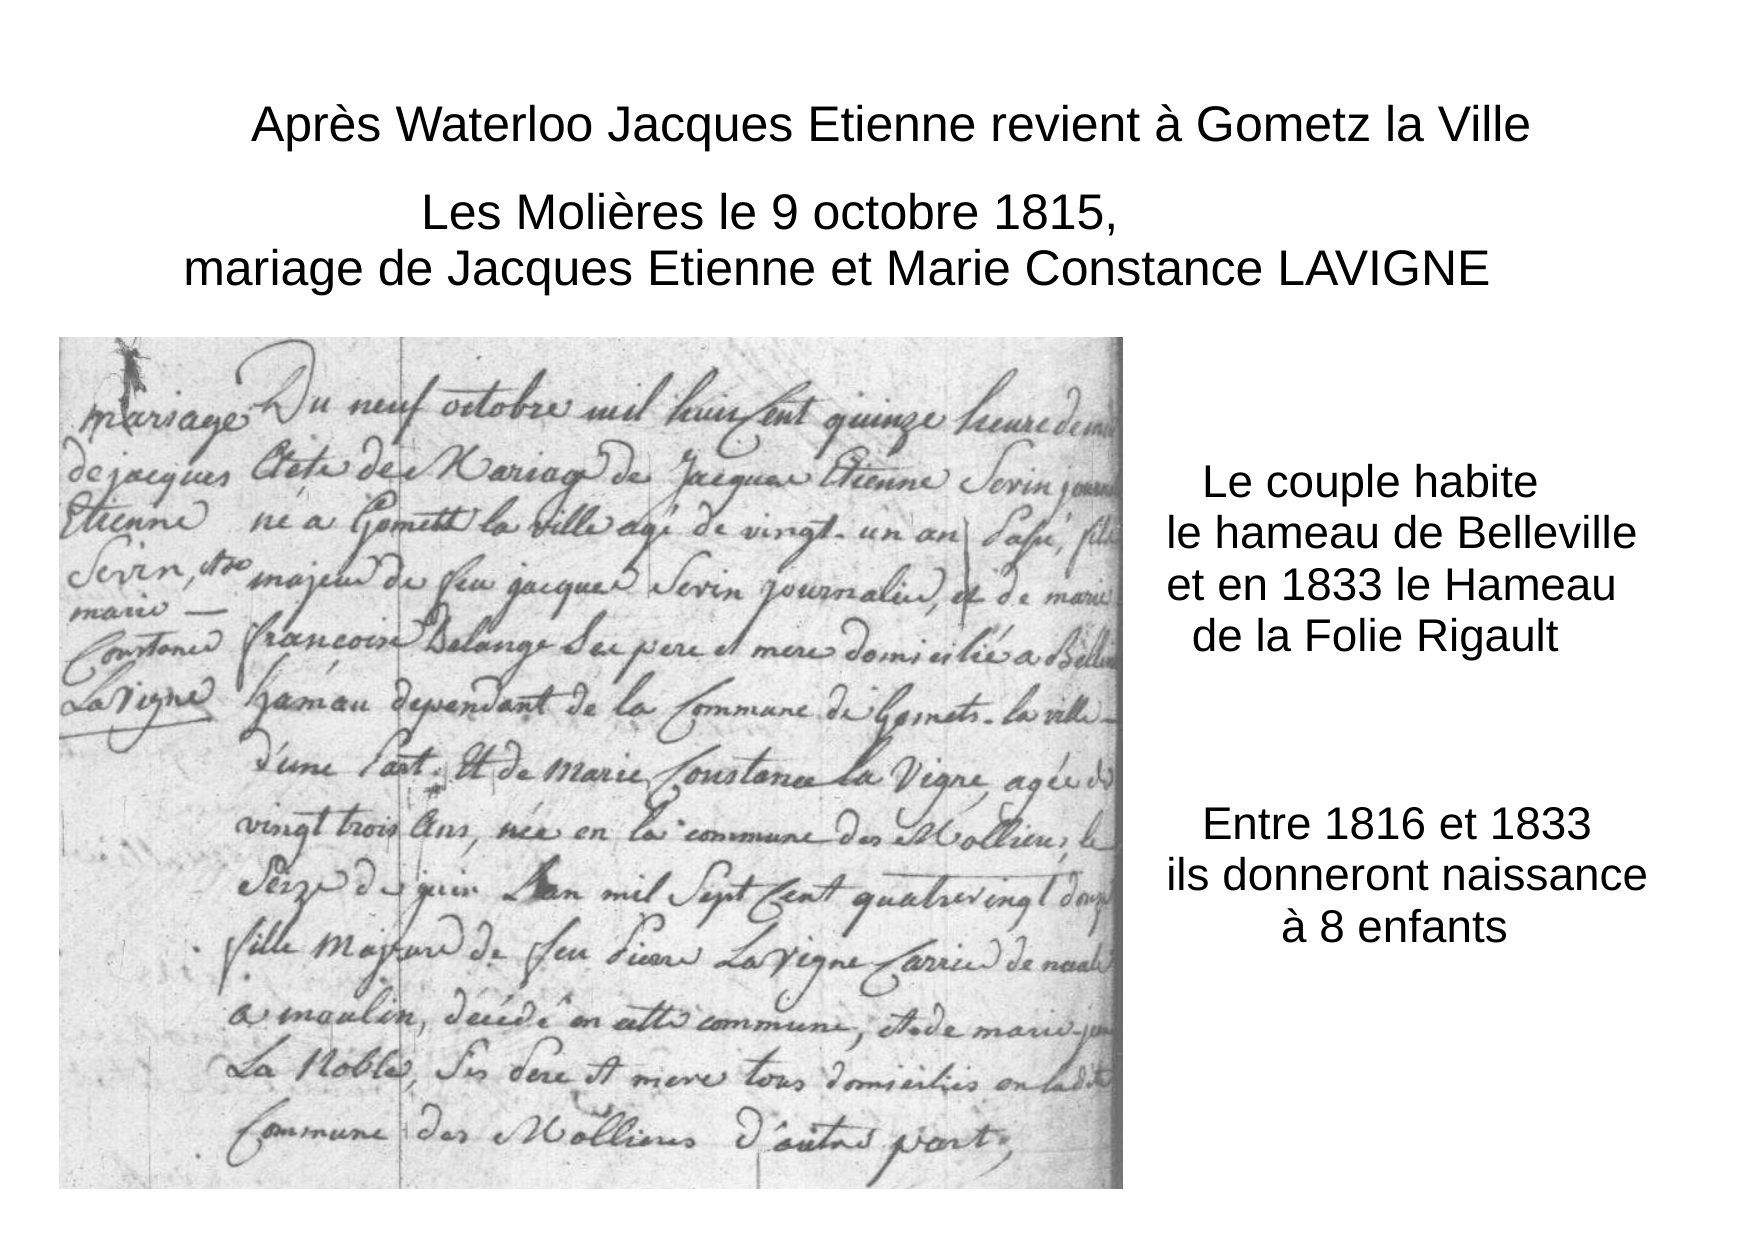

Après Waterloo Jacques Etienne revient à Gometz la Ville
 Les Molières le 9 octobre 1815,
mariage de Jacques Etienne et Marie Constance LAVIGNE
 Le couple habite
le hameau de Belleville
et en 1833 le Hameau
 de la Folie Rigault
 Entre 1816 et 1833
ils donneront naissance
 à 8 enfants